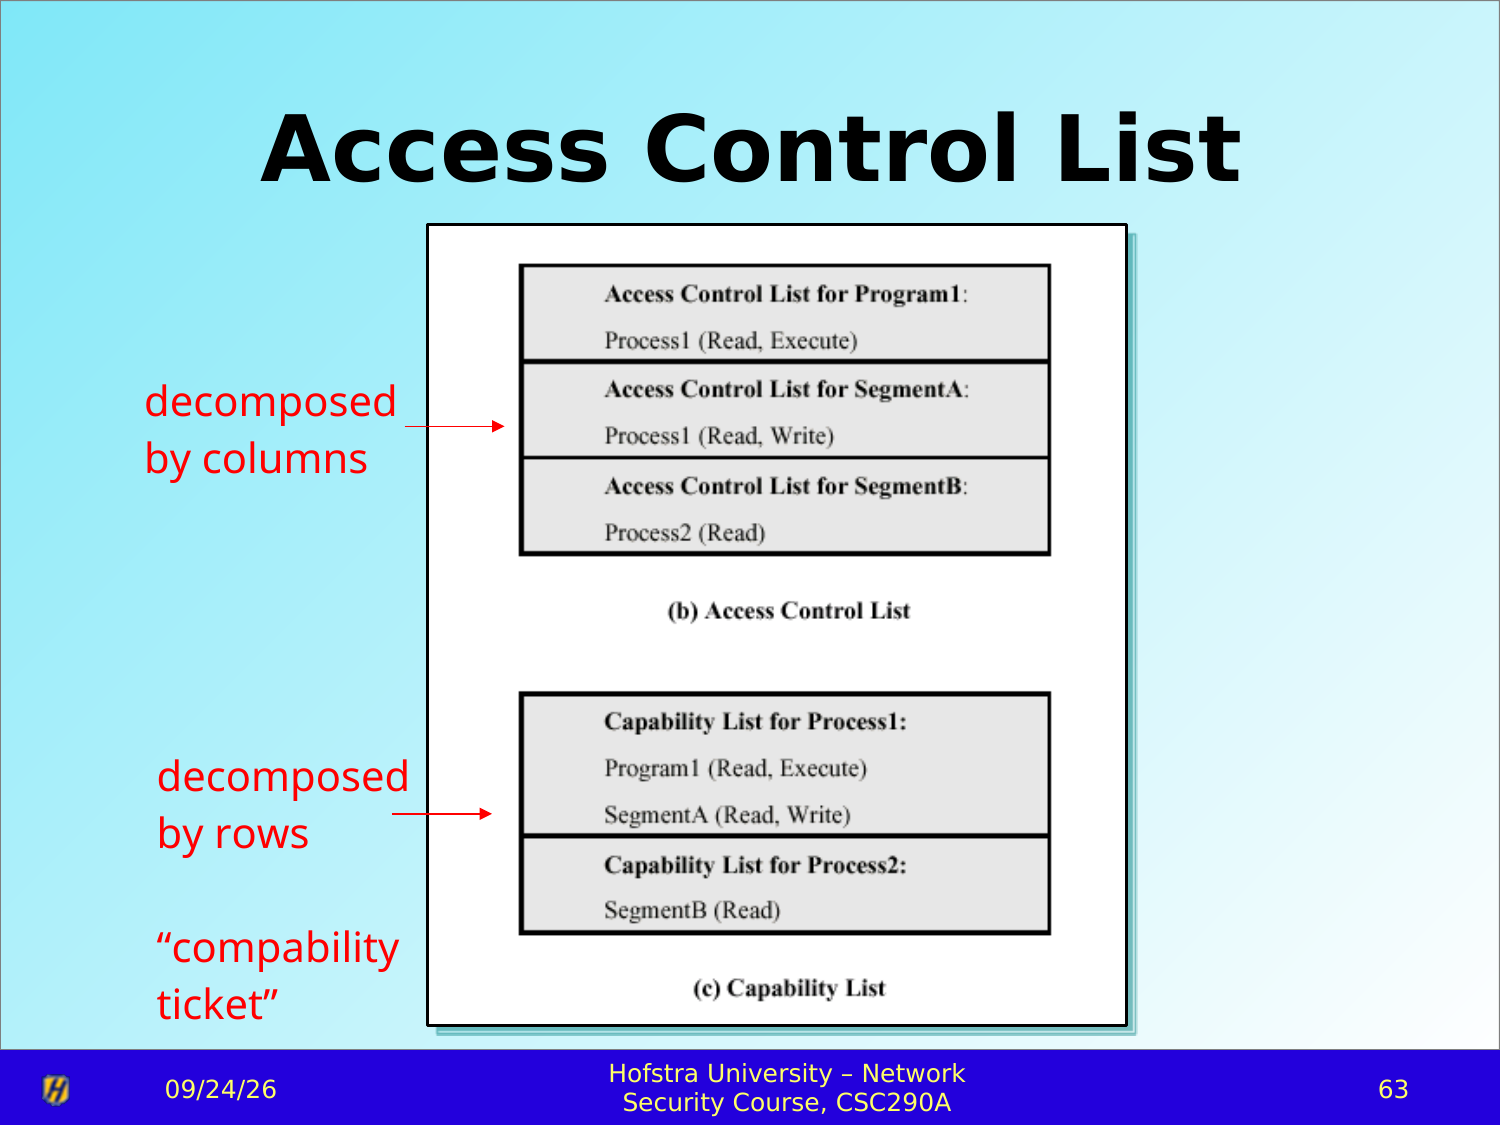

# Access Control List
decomposed
by columns
decomposed
by rows
“compability
ticket”
63